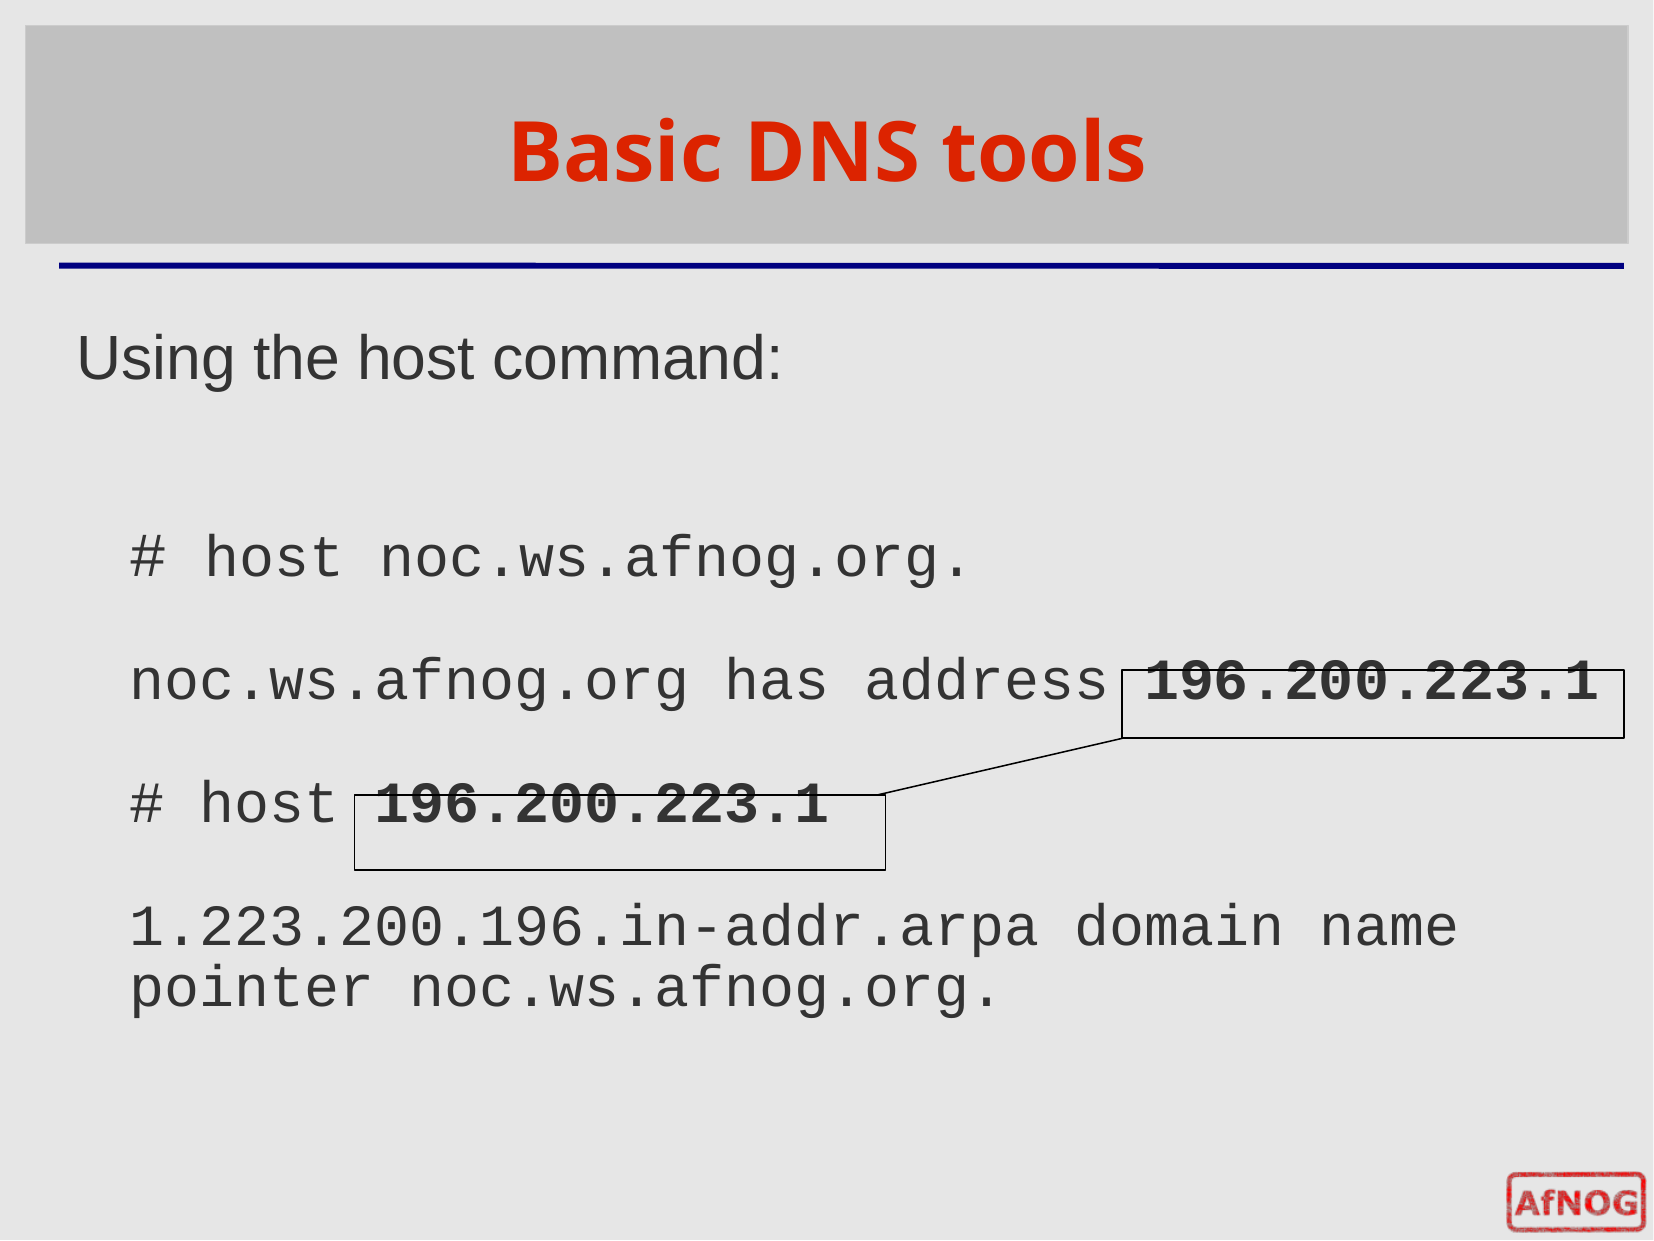

# Basic DNS tools
Using the host command:
# host noc.ws.afnog.org.
noc.ws.afnog.org has address 196.200.223.1
# host 196.200.223.1
1.223.200.196.in-addr.arpa domain name pointer noc.ws.afnog.org.